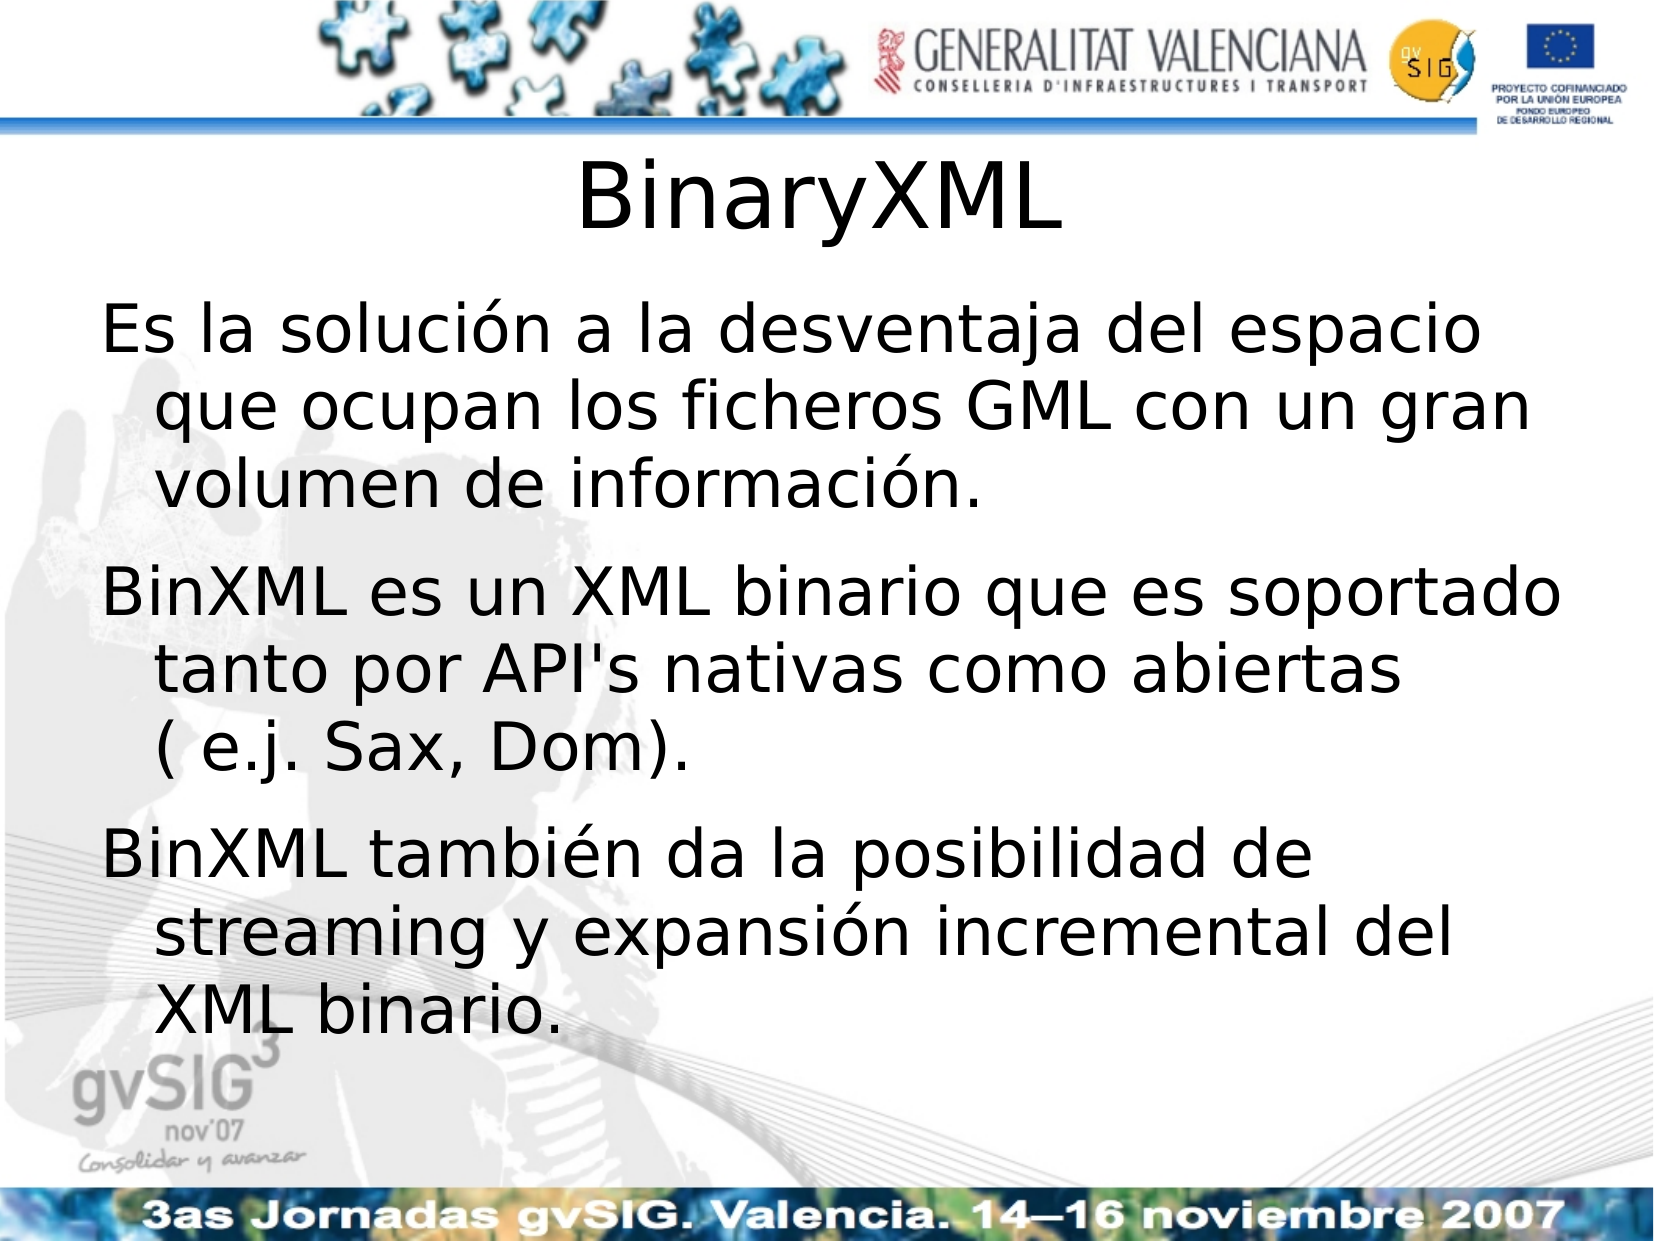

# BinaryXML
Es la solución a la desventaja del espacio que ocupan los ficheros GML con un gran volumen de información.
BinXML es un XML binario que es soportado tanto por API's nativas como abiertas ( e.j. Sax, Dom).
BinXML también da la posibilidad de streaming y expansión incremental del XML binario.